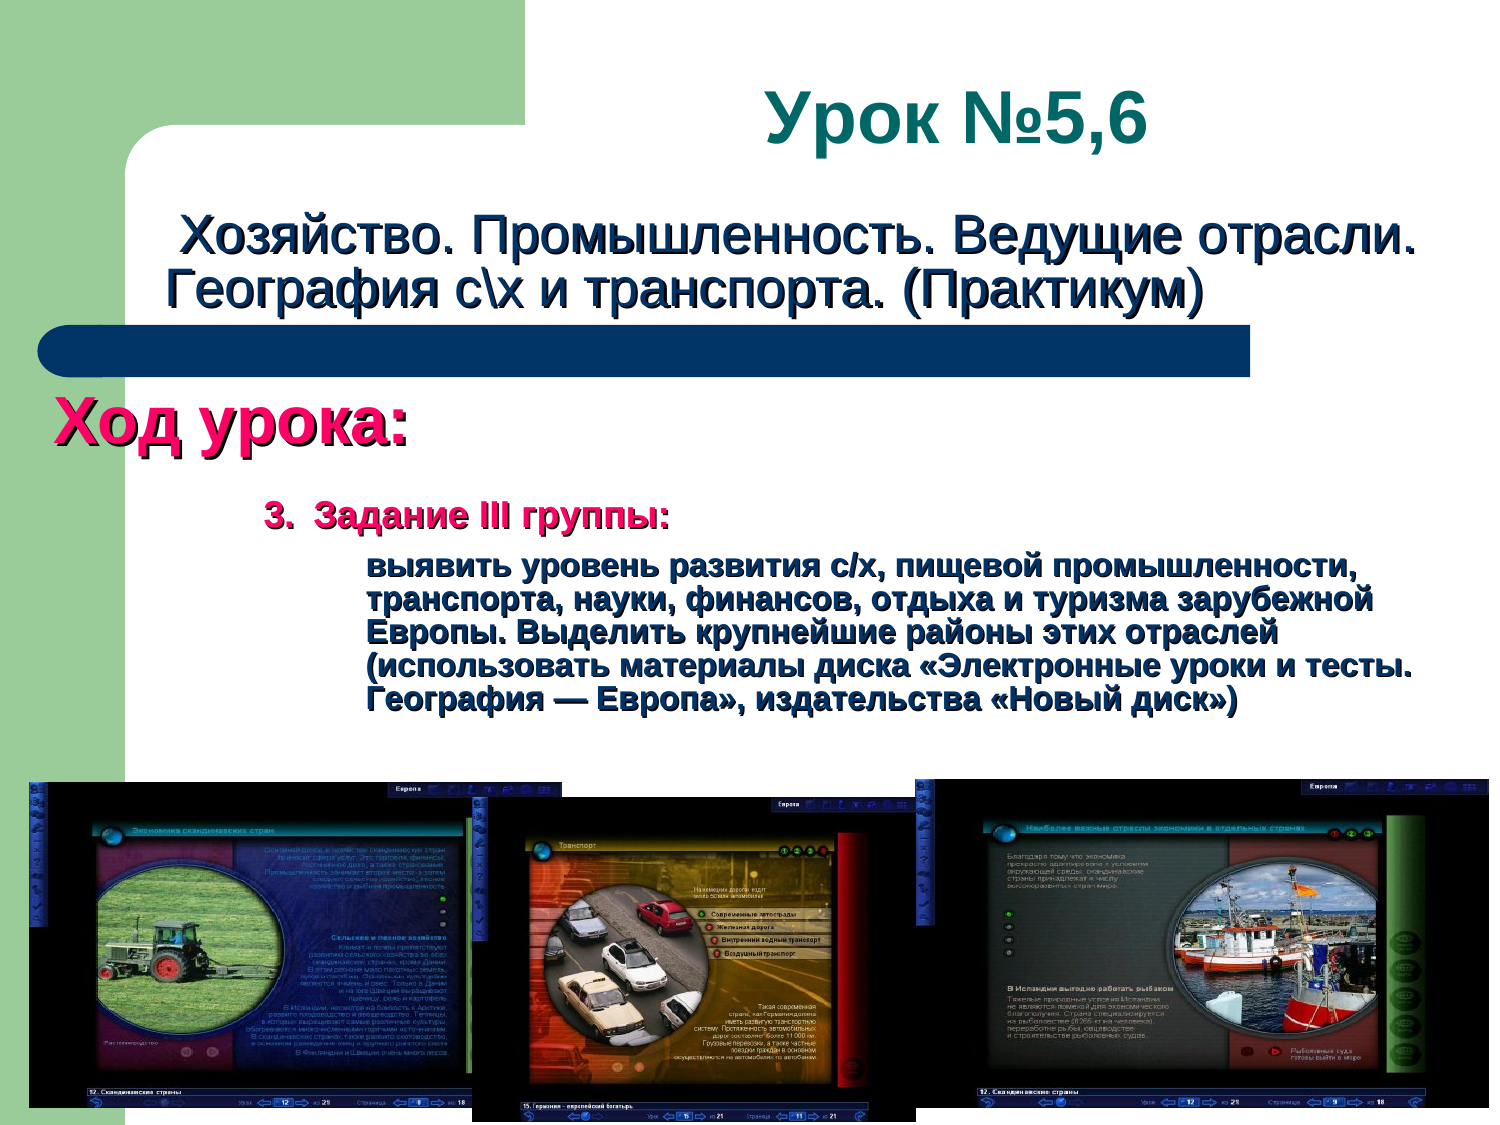

Урок №5,6
 Хозяйство. Промышленность. Ведущие отрасли. География с\х и транспорта. (Практикум)
# Ход урока:
 	3. Задание III группы:
	выявить уровень развития с/х, пищевой промышленности, транспорта, науки, финансов, отдыха и туризма зарубежной Европы. Выделить крупнейшие районы этих отраслей (использовать материалы диска «Электронные уроки и тесты. География — Европа», издательства «Новый диск»)